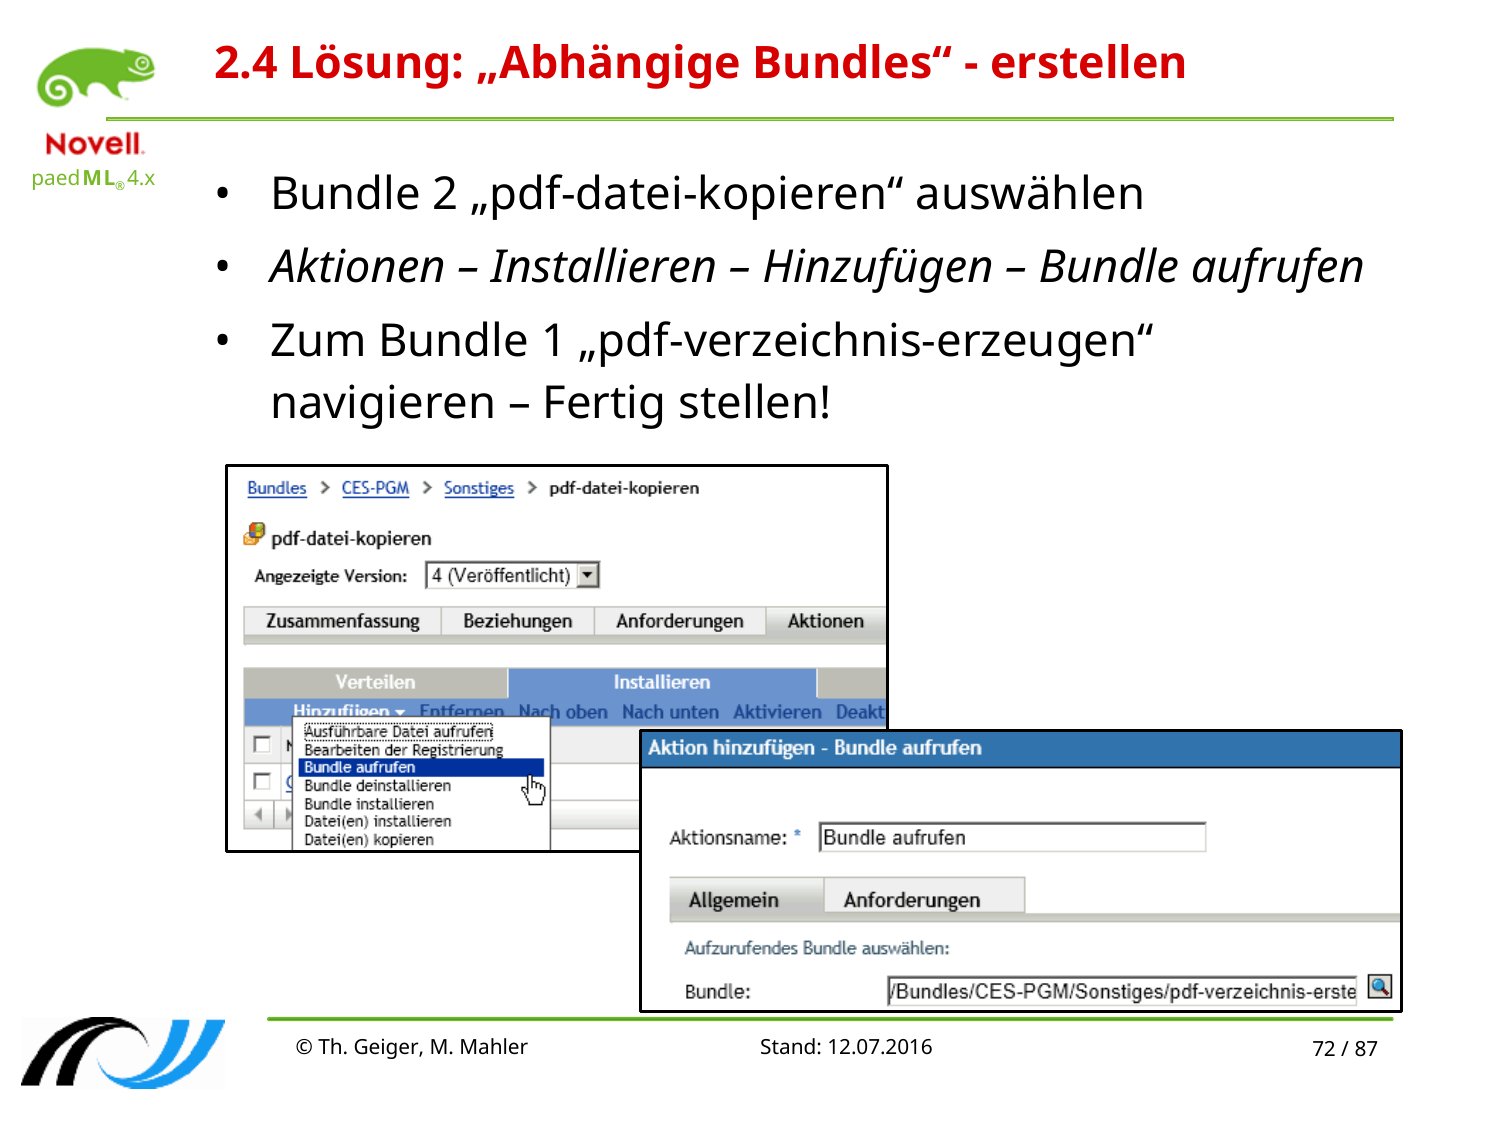

# 2.4 Lösung: „Abhängige Bundles“ - erstellen
Bundle 2 „pdf-datei-kopieren“ auswählen
Aktionen – Installieren – Hinzufügen – Bundle aufrufen
Zum Bundle 1 „pdf-verzeichnis-erzeugen“ navigieren – Fertig stellen!
© Th. Geiger, M. Mahler
12.07.2016
72